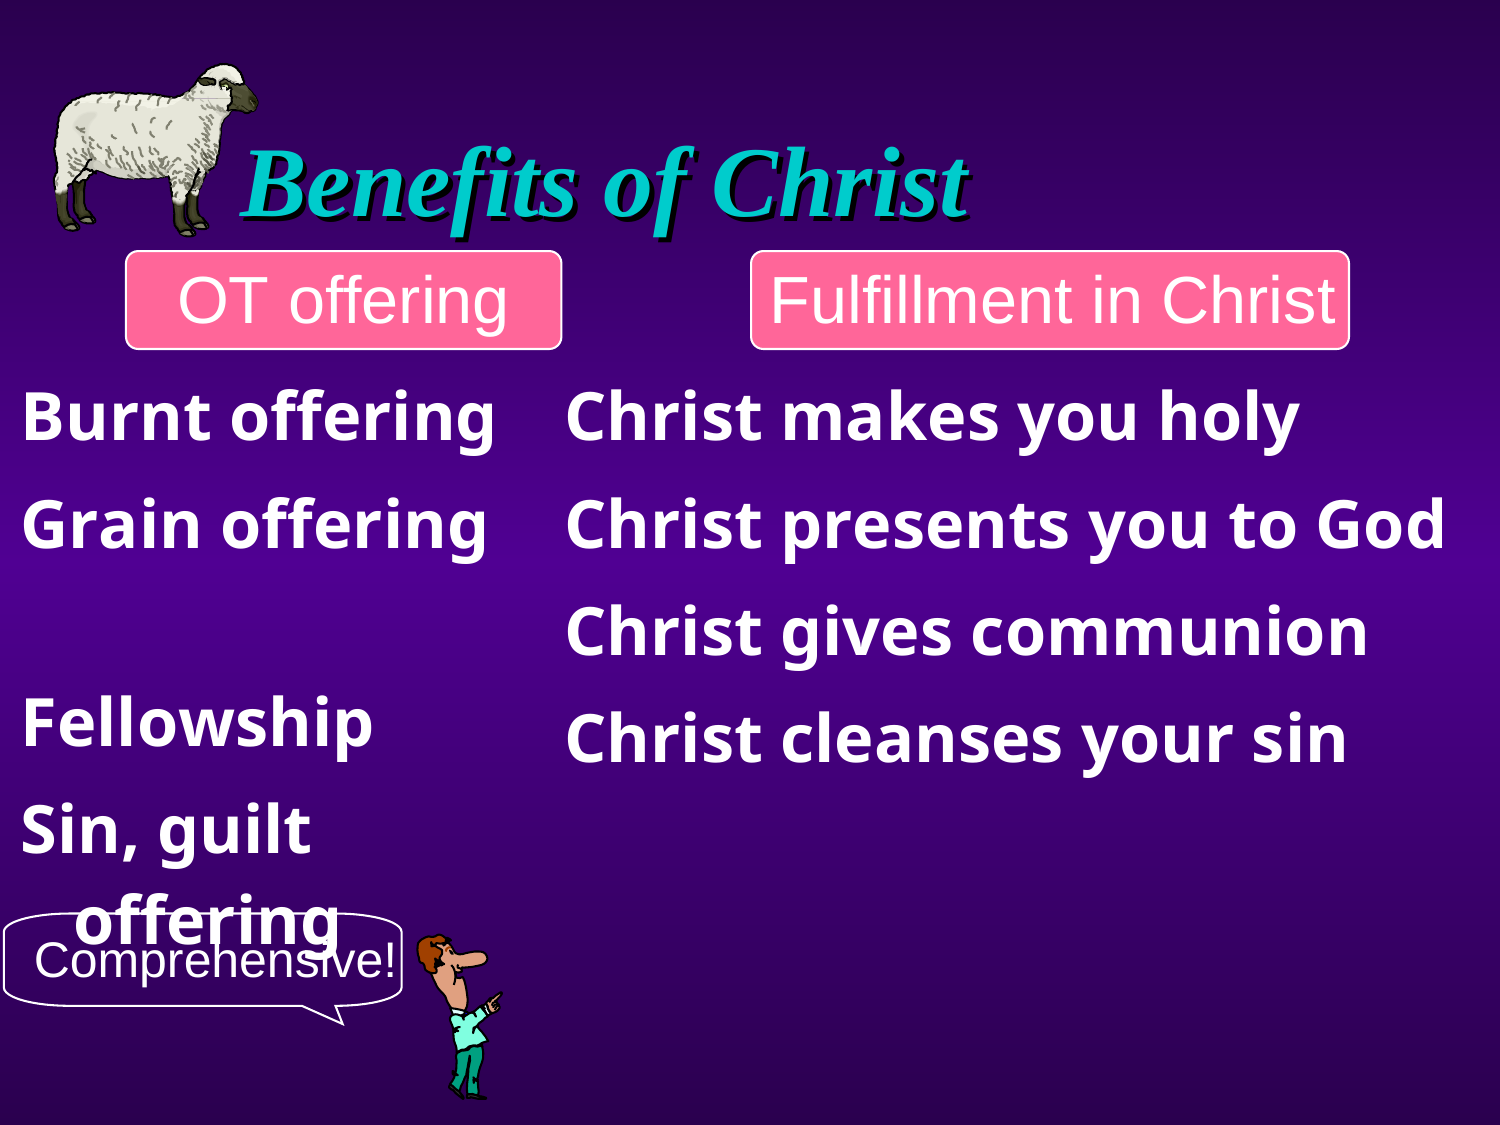

# Benefits of Christ
OT offering
Fulfillment in Christ
Burnt offering
Grain offering
Fellowship
Sin, guilt offering
Christ makes you holy
Christ presents you to God
Christ gives communion
Christ cleanses your sin
Comprehensive!